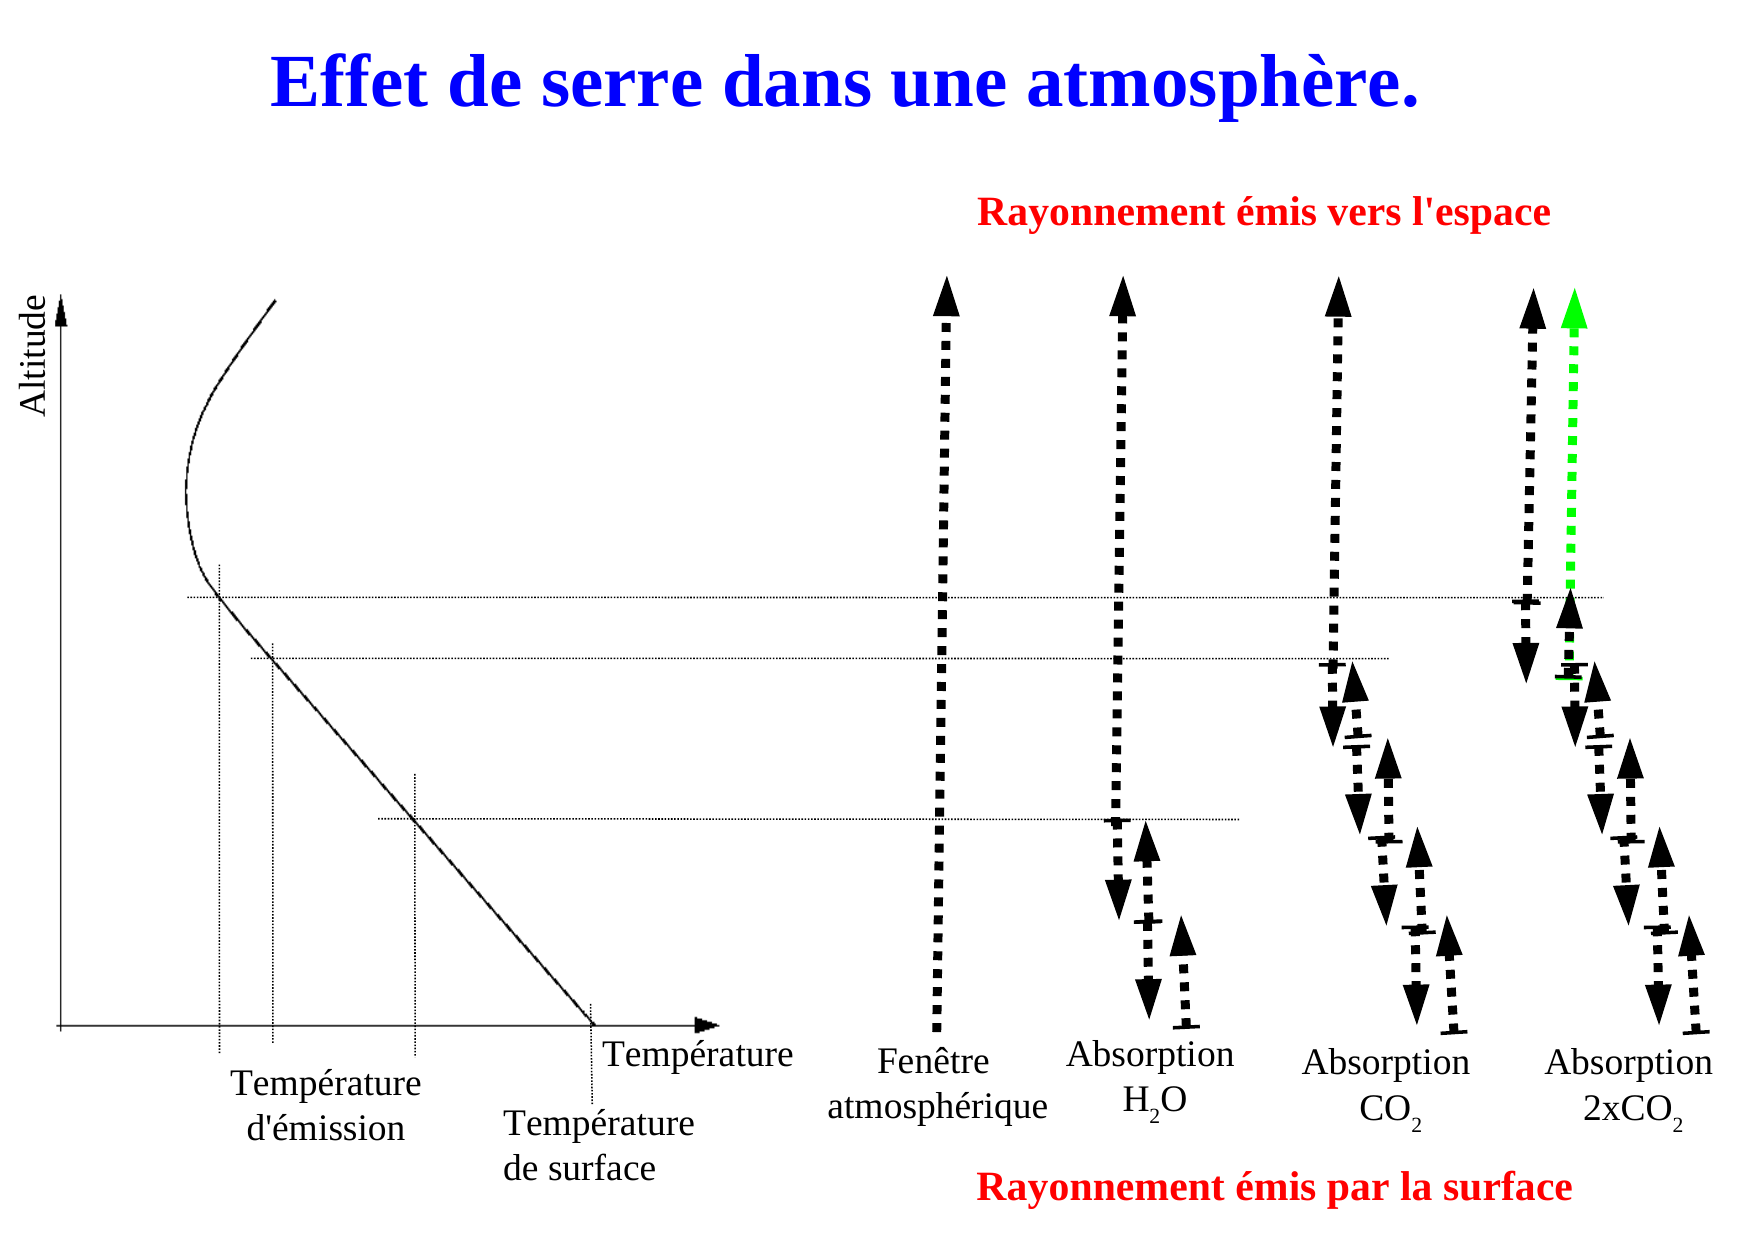

Effet de serre dans une atmosphère.
Rayonnement émis vers l'espace
Altitude
Absorption
H2O
Température
Fenêtre
atmosphérique
Absorption
2xCO2
Absorption
CO2
Température
d'émission
Température
de surface
Rayonnement émis par la surface